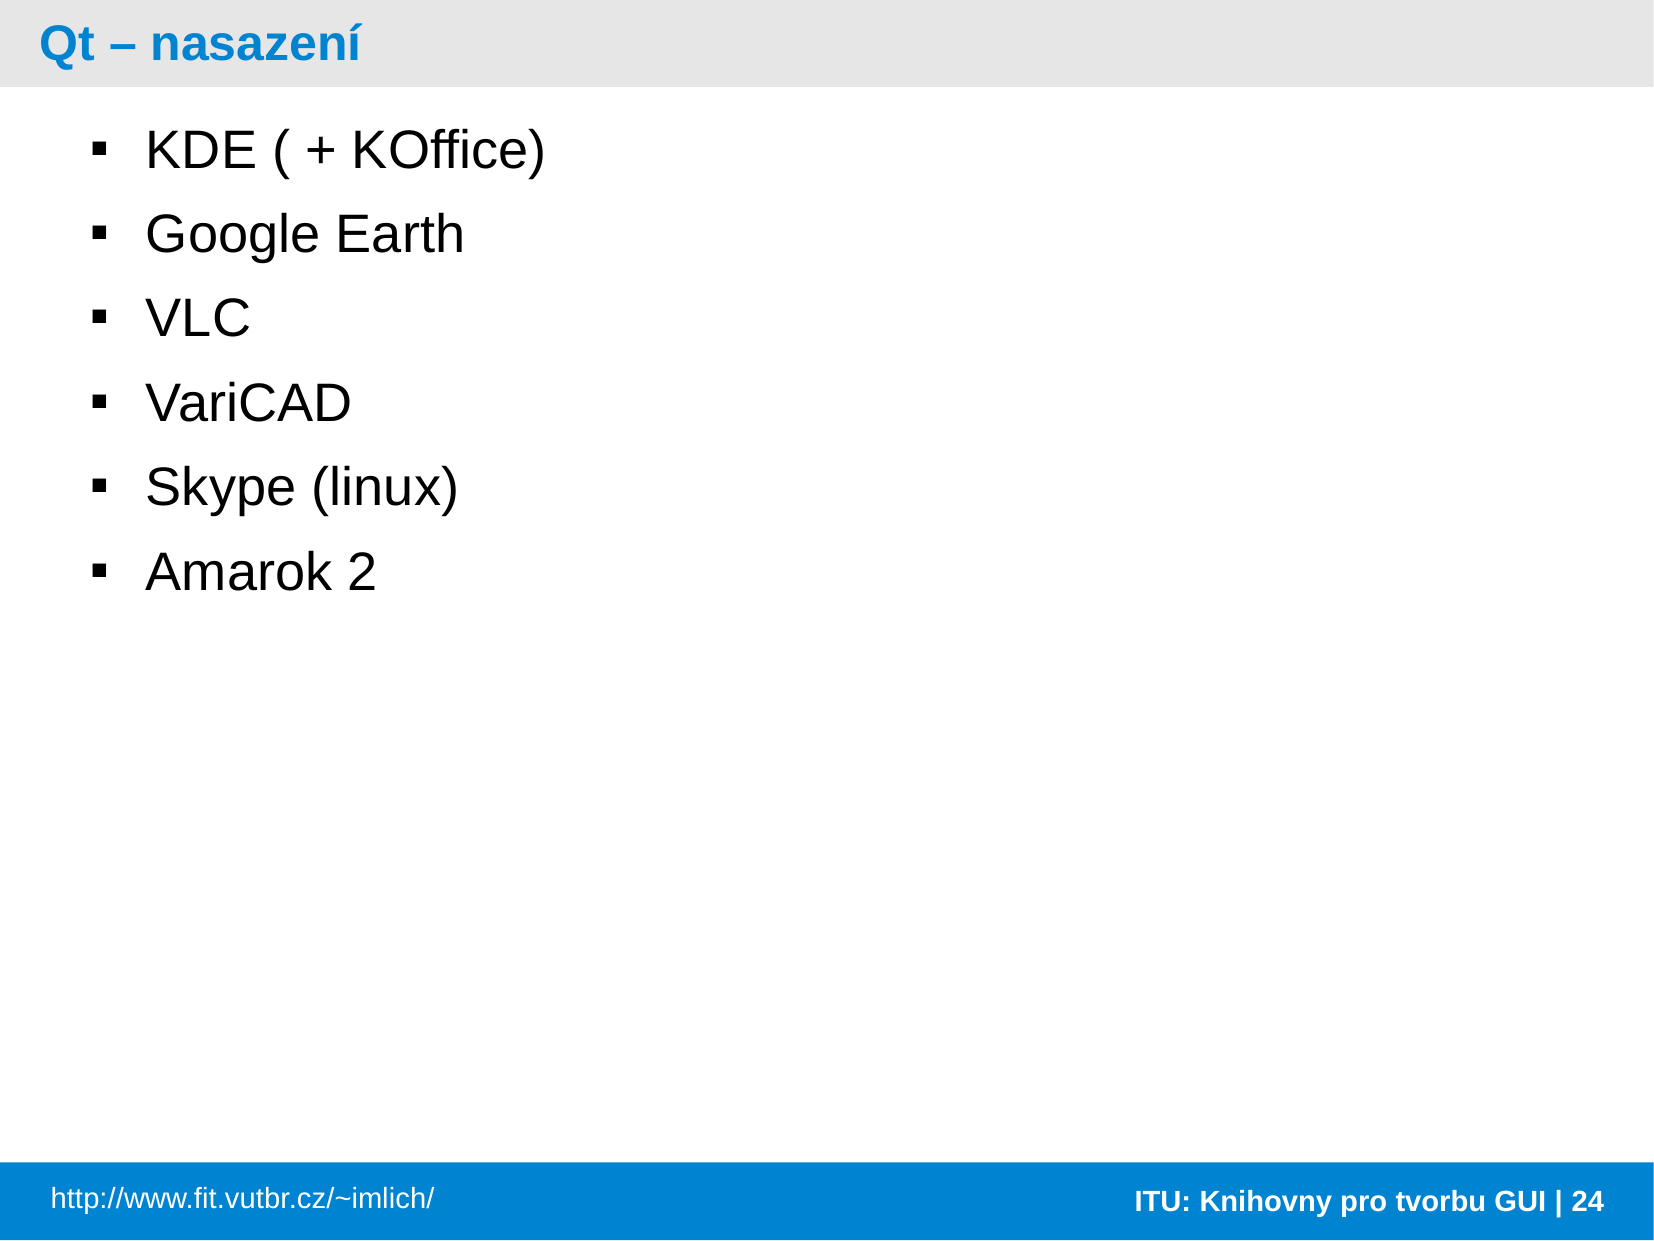

# Qt – nasazení
KDE ( + KOffice)
Google Earth
VLC
VariCAD
Skype (linux)
Amarok 2